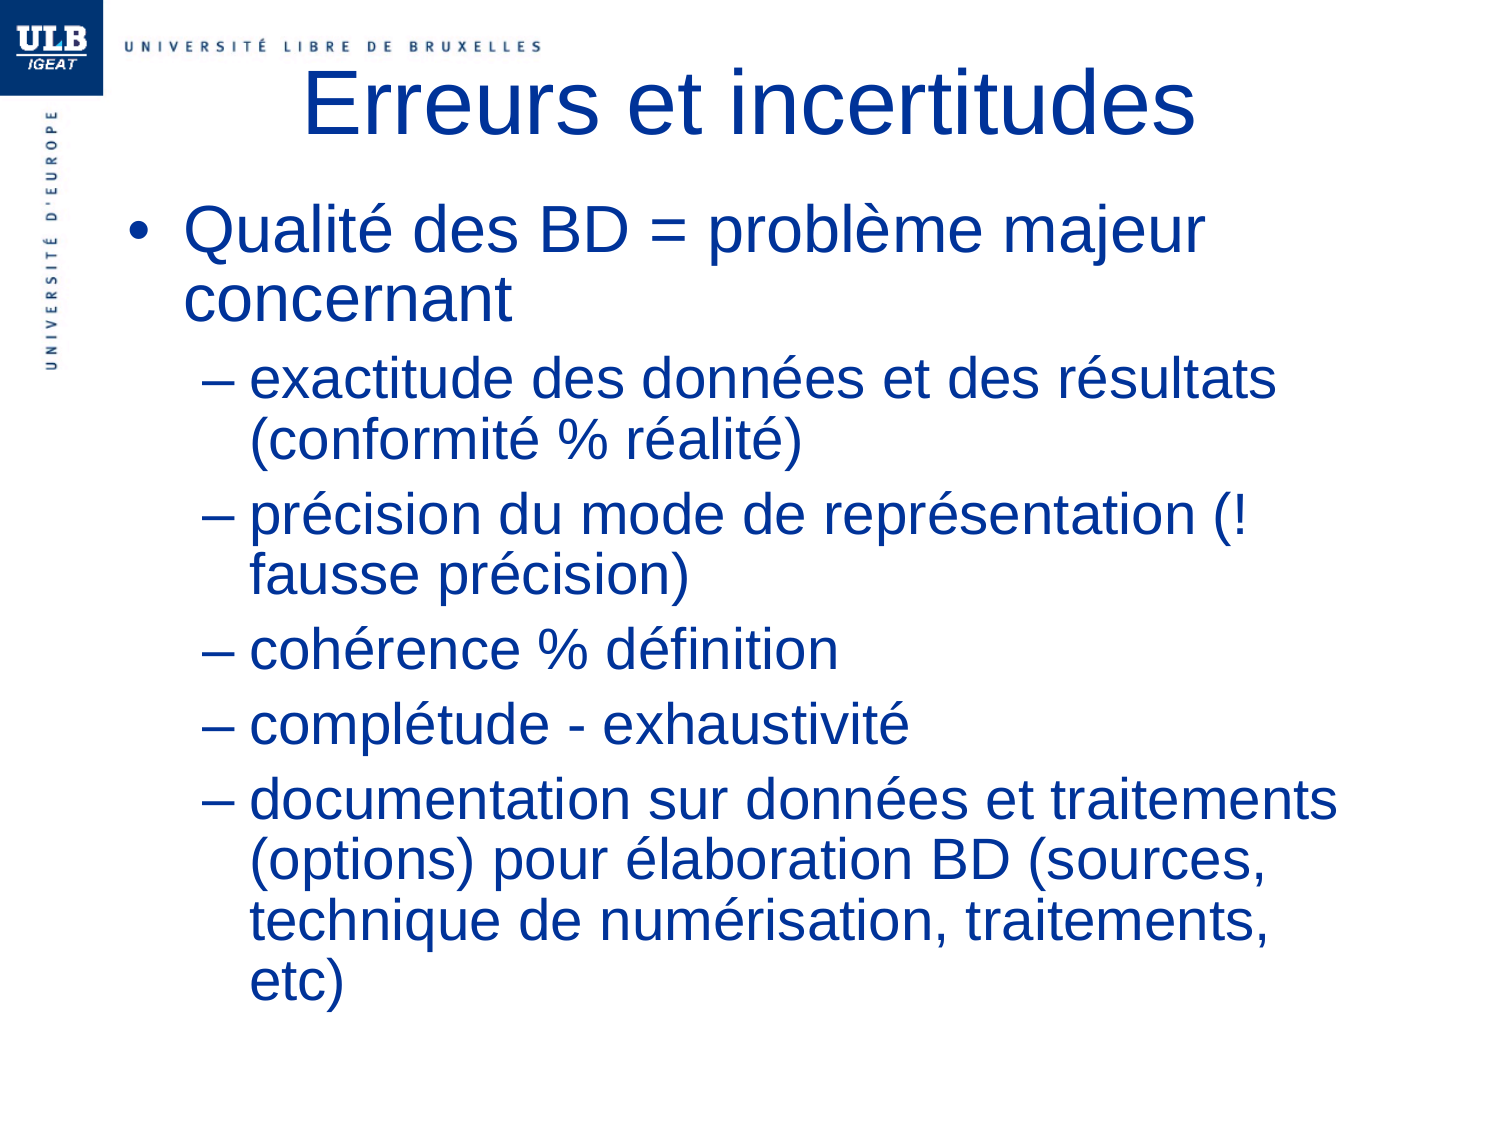

# Erreurs et incertitudes
Qualité des BD = problème majeur concernant
exactitude des données et des résultats (conformité % réalité)
précision du mode de représentation (! fausse précision)
cohérence % définition
complétude - exhaustivité
documentation sur données et traitements (options) pour élaboration BD (sources, technique de numérisation, traitements, etc)